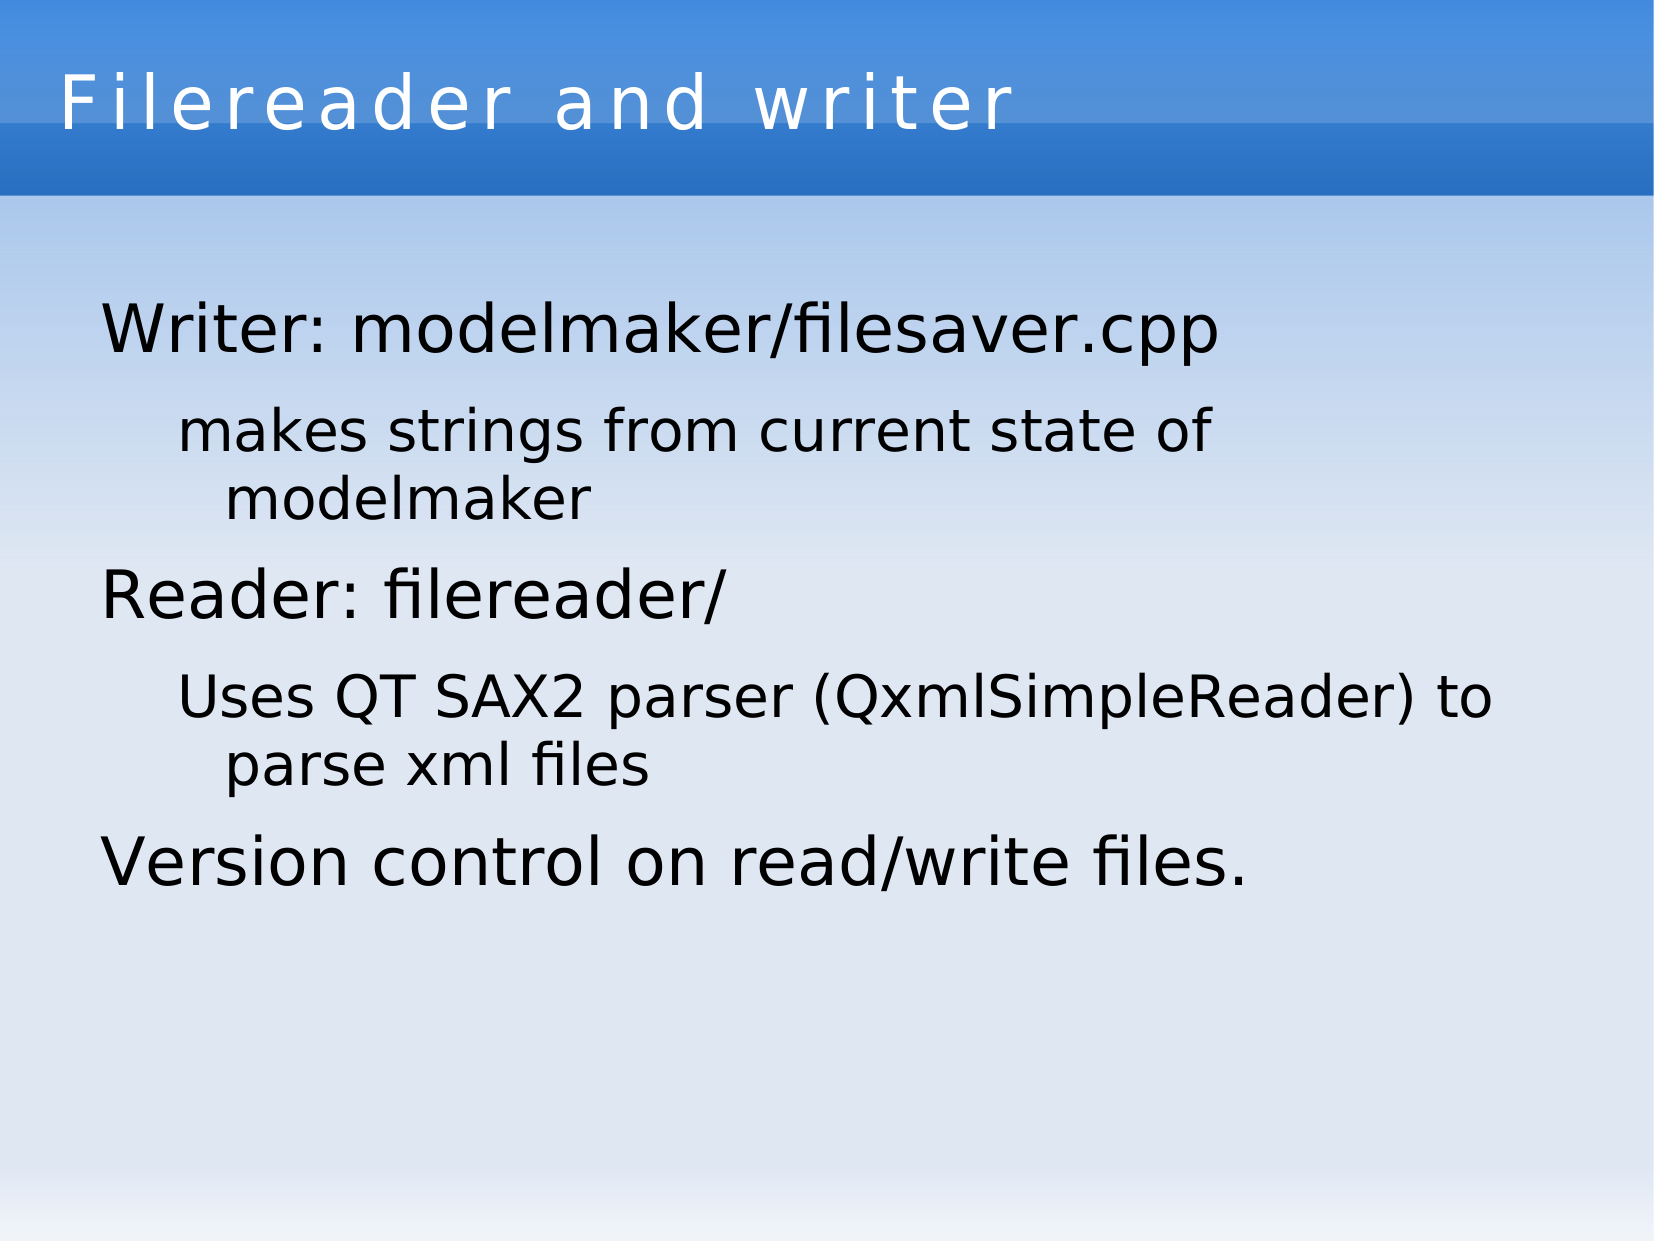

# Filereader and writer
Writer: modelmaker/filesaver.cpp
makes strings from current state of modelmaker
Reader: filereader/
Uses QT SAX2 parser (QxmlSimpleReader) to parse xml files
Version control on read/write files.